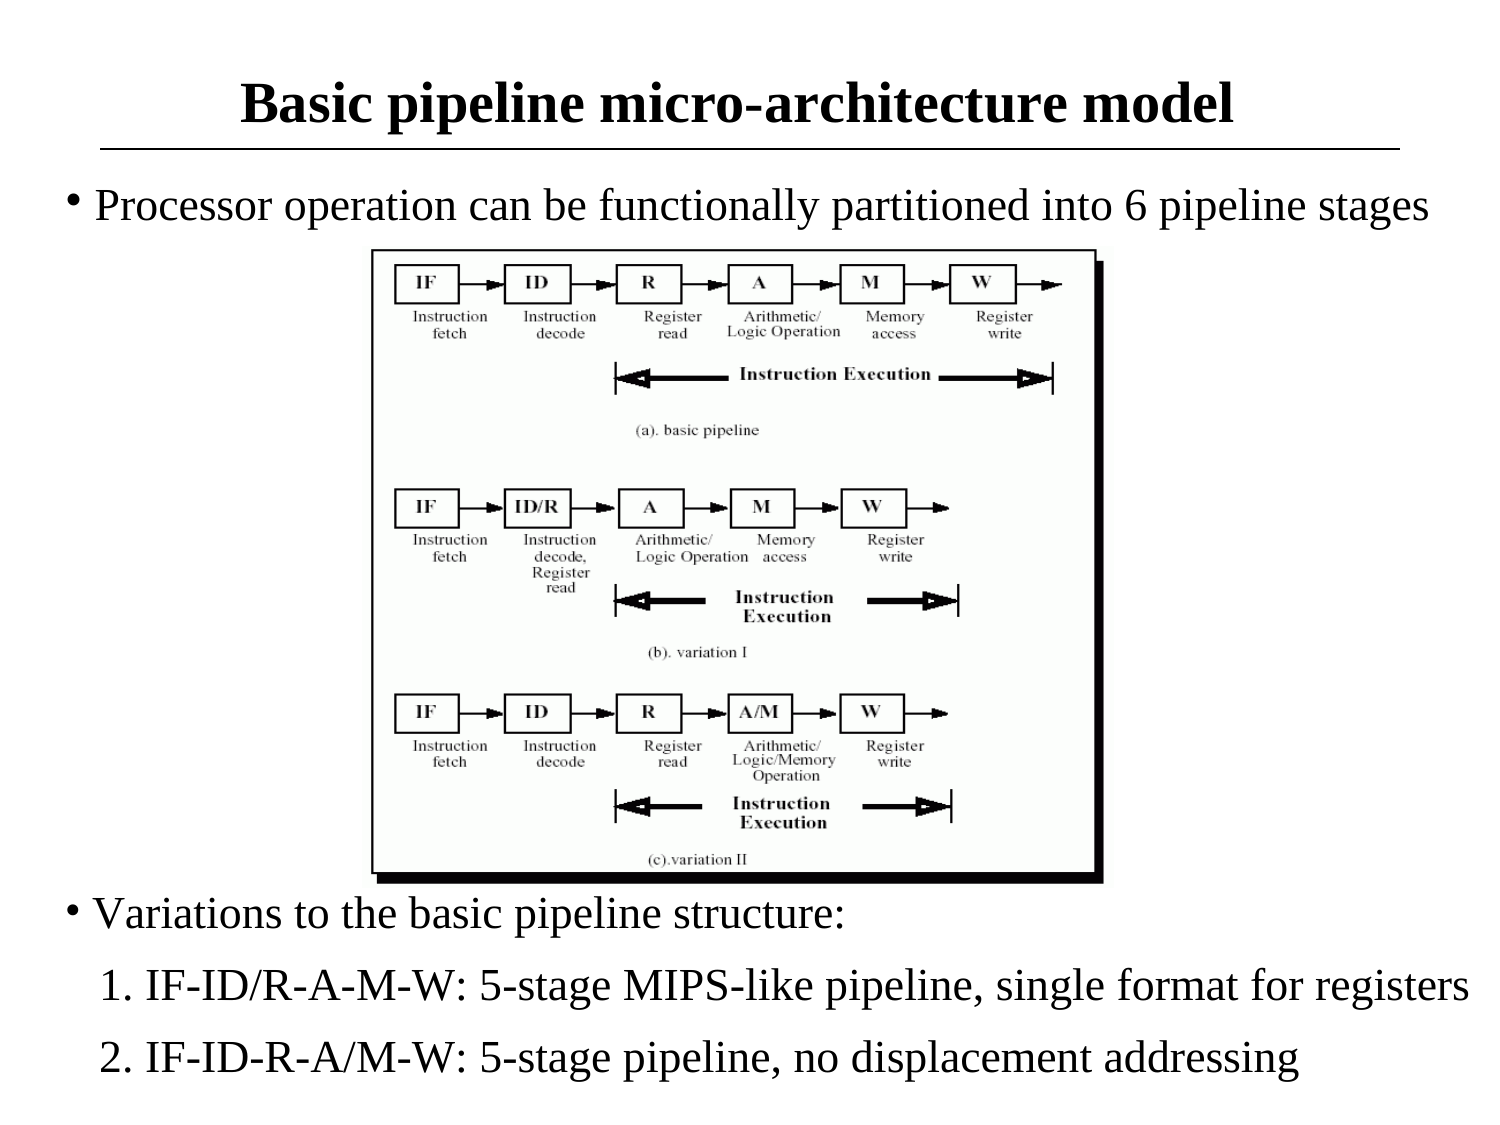

# Basic pipeline micro-architecture model
 Processor operation can be functionally partitioned into 6 pipeline stages
 Variations to the basic pipeline structure:
 1. IF-ID/R-A-M-W: 5-stage MIPS-like pipeline, single format for registers
 2. IF-ID-R-A/M-W: 5-stage pipeline, no displacement addressing